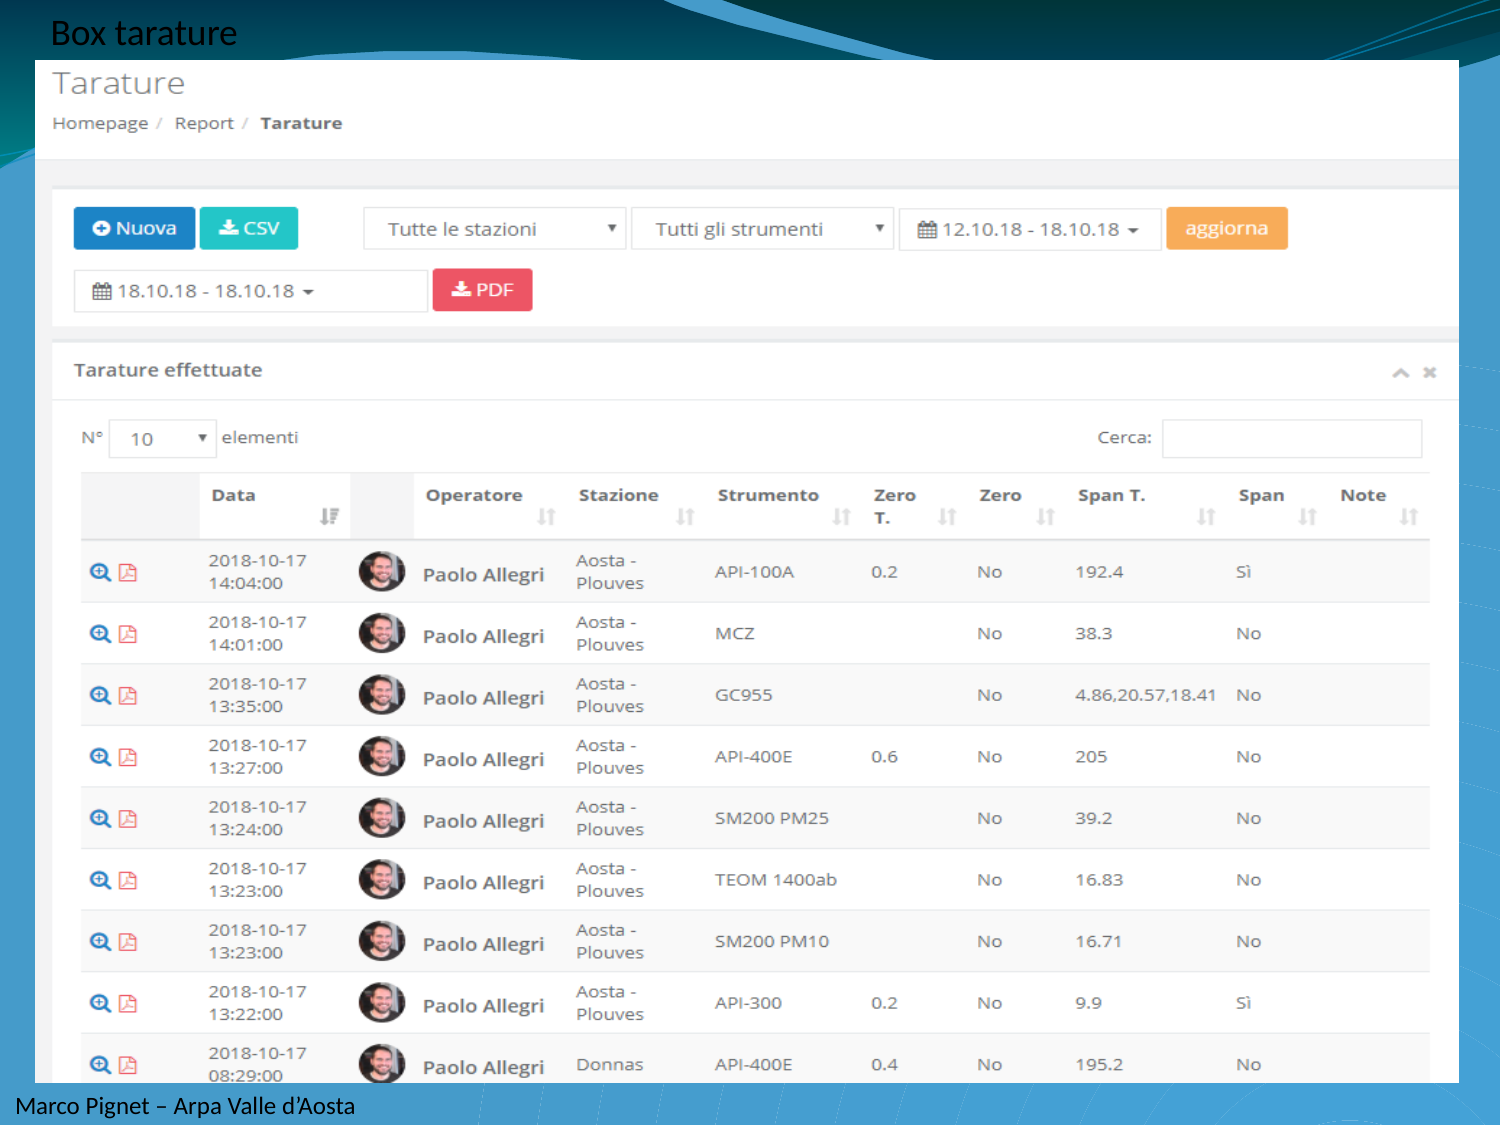

Box tarature
Marco Pignet – Arpa Valle d’Aosta